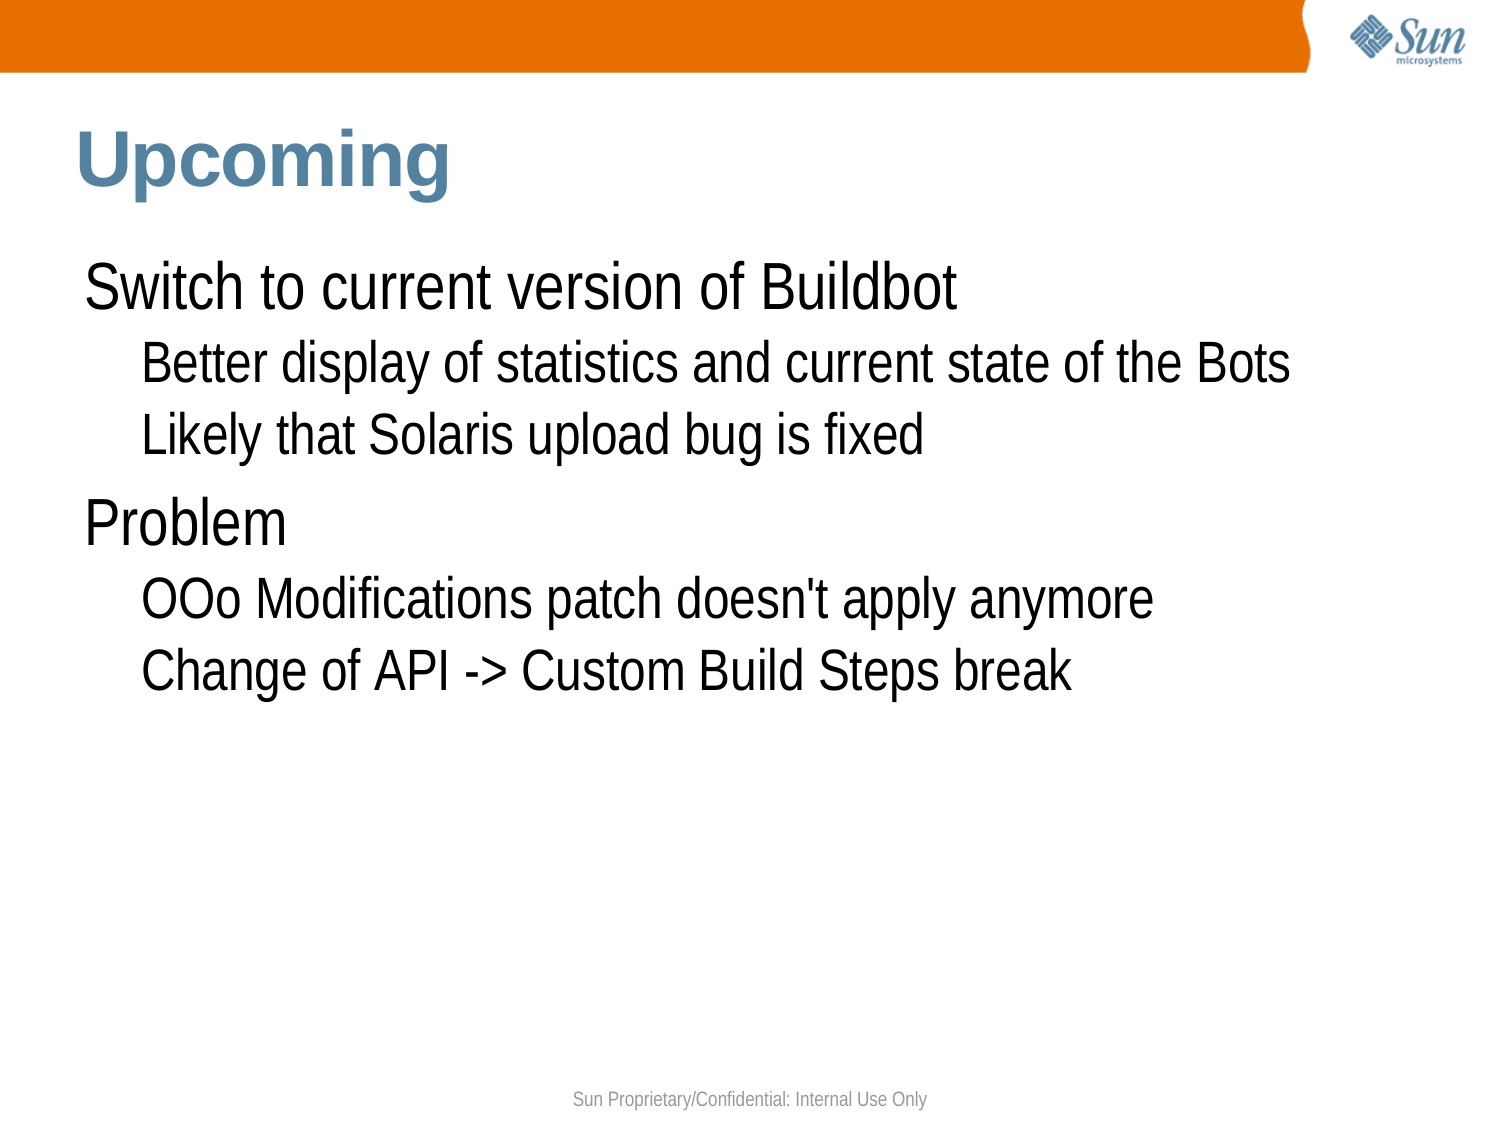

# Upcoming
Switch to current version of Buildbot
Better display of statistics and current state of the Bots
Likely that Solaris upload bug is fixed
Problem
OOo Modifications patch doesn't apply anymore
Change of API -> Custom Build Steps break